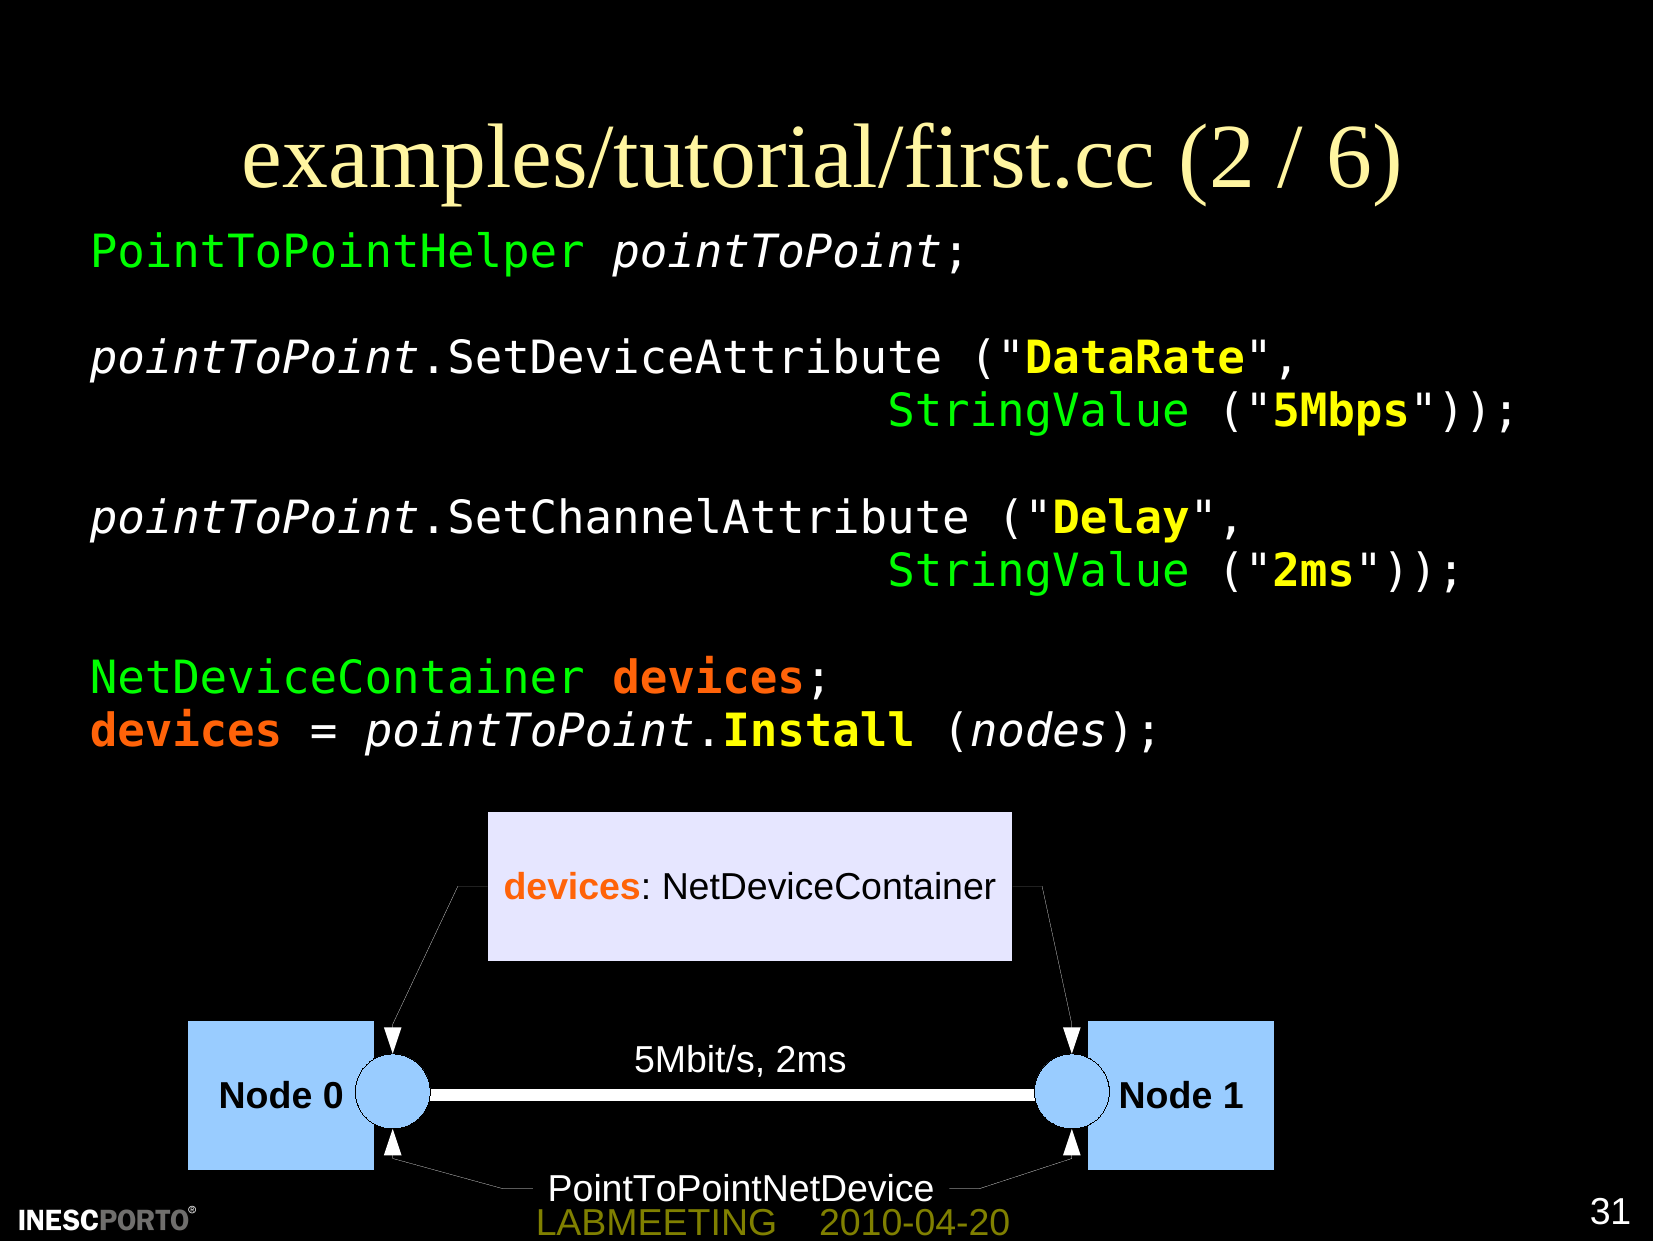

# examples/tutorial/first.cc (2 / 6)
PointToPointHelper pointToPoint;
pointToPoint.SetDeviceAttribute ("DataRate",
 StringValue ("5Mbps"));
pointToPoint.SetChannelAttribute ("Delay",
 StringValue ("2ms"));
NetDeviceContainer devices;
devices = pointToPoint.Install (nodes);
devices: NetDeviceContainer
Node 0
Node 1
5Mbit/s, 2ms
PointToPointNetDevice